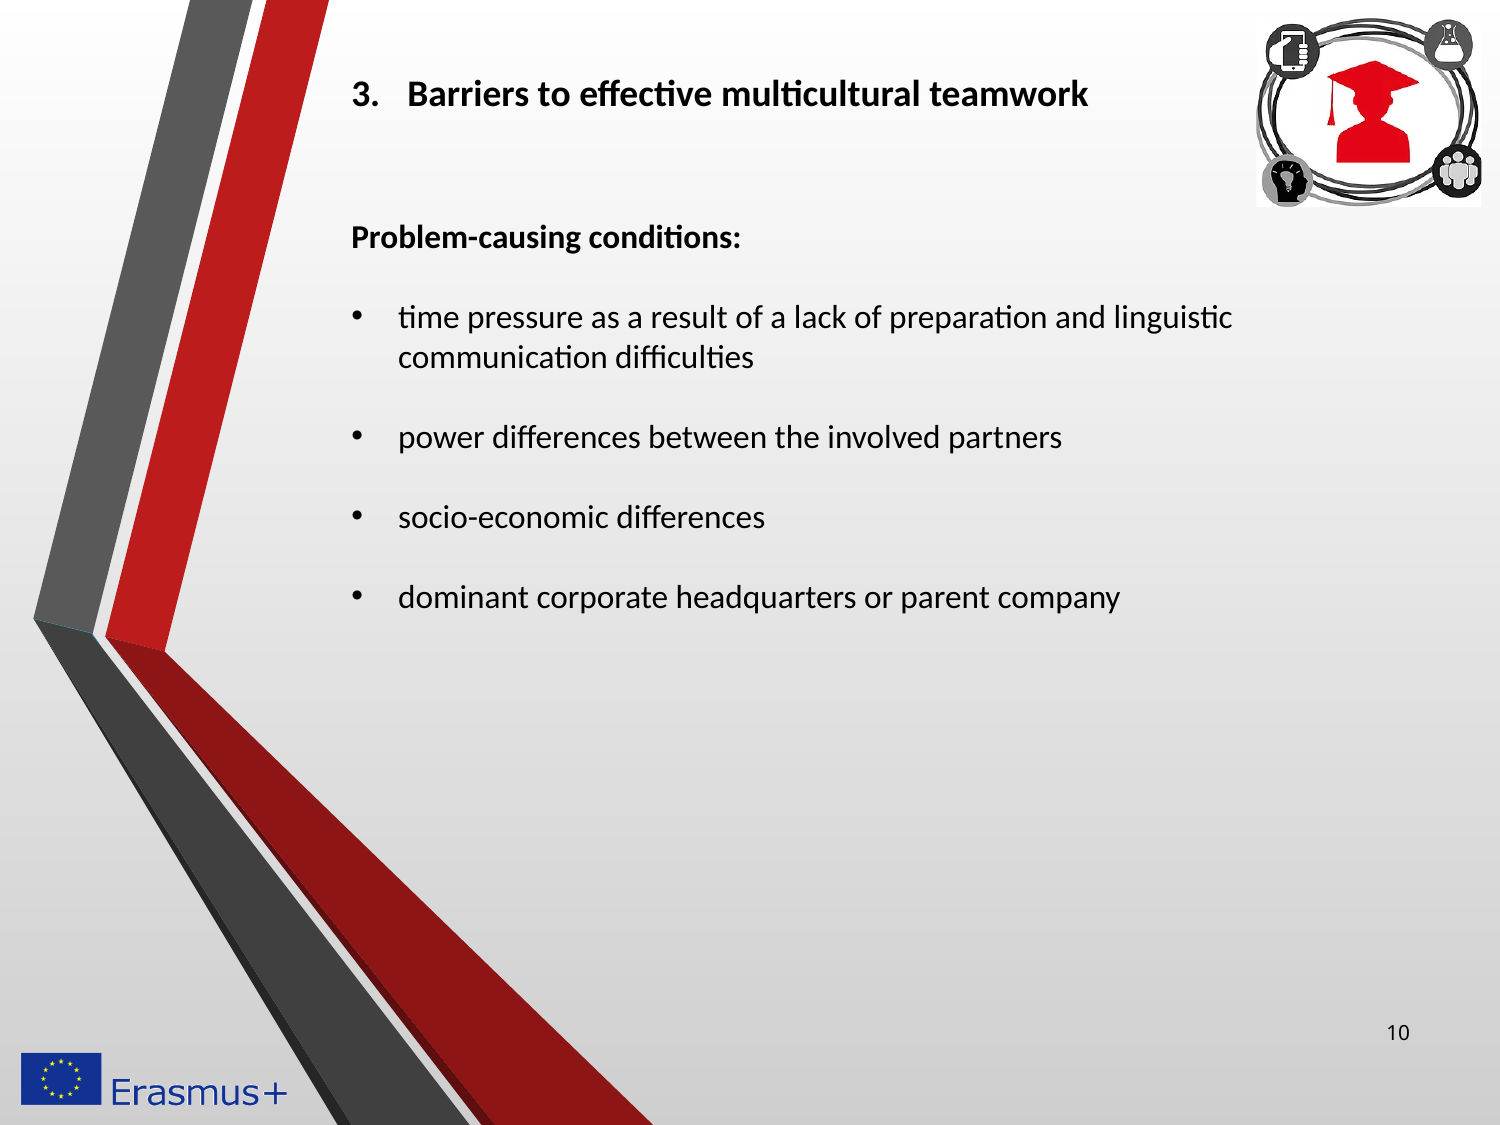

Barriers to effective multicultural teamwork
Problem-causing conditions:
time pressure as a result of a lack of preparation and linguistic communication difficulties
power differences between the involved partners
socio-economic differences
dominant corporate headquarters or parent company